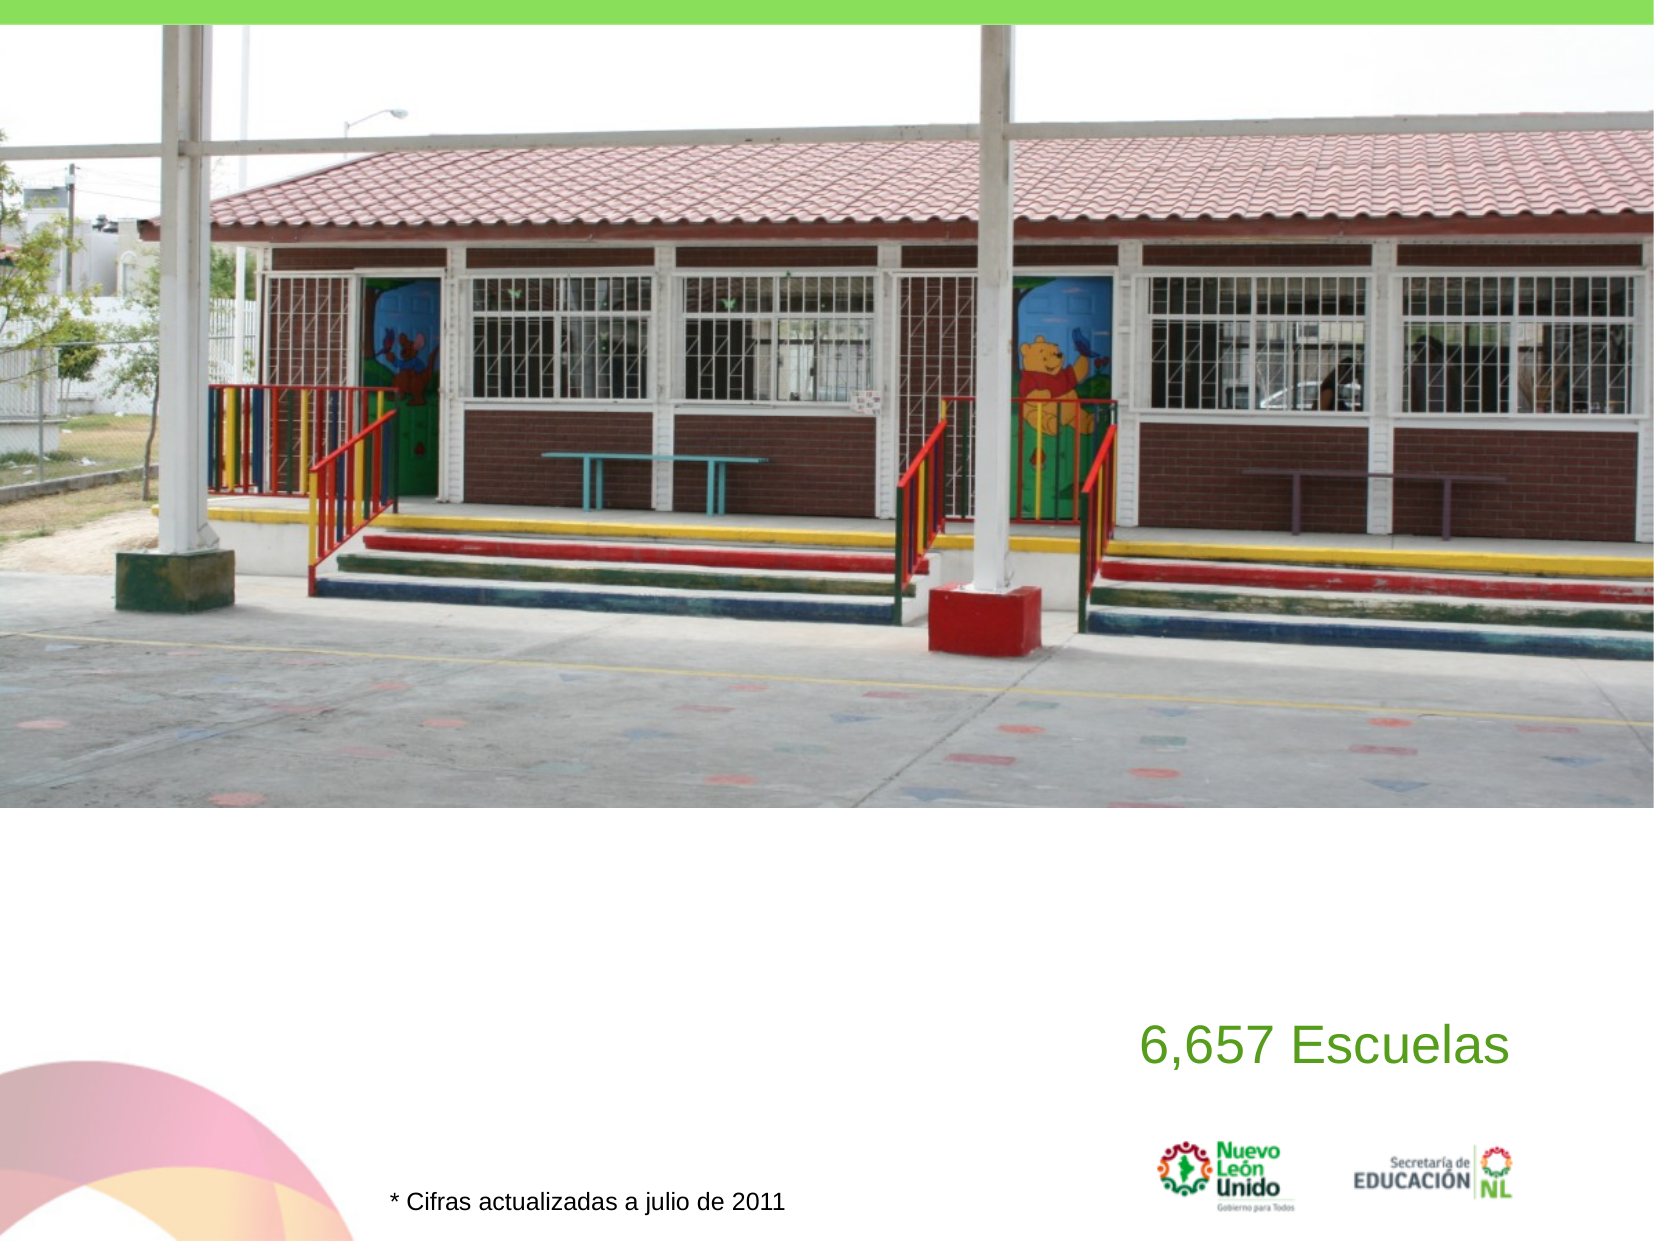

6,657 Escuelas
* Cifras actualizadas a julio de 2011